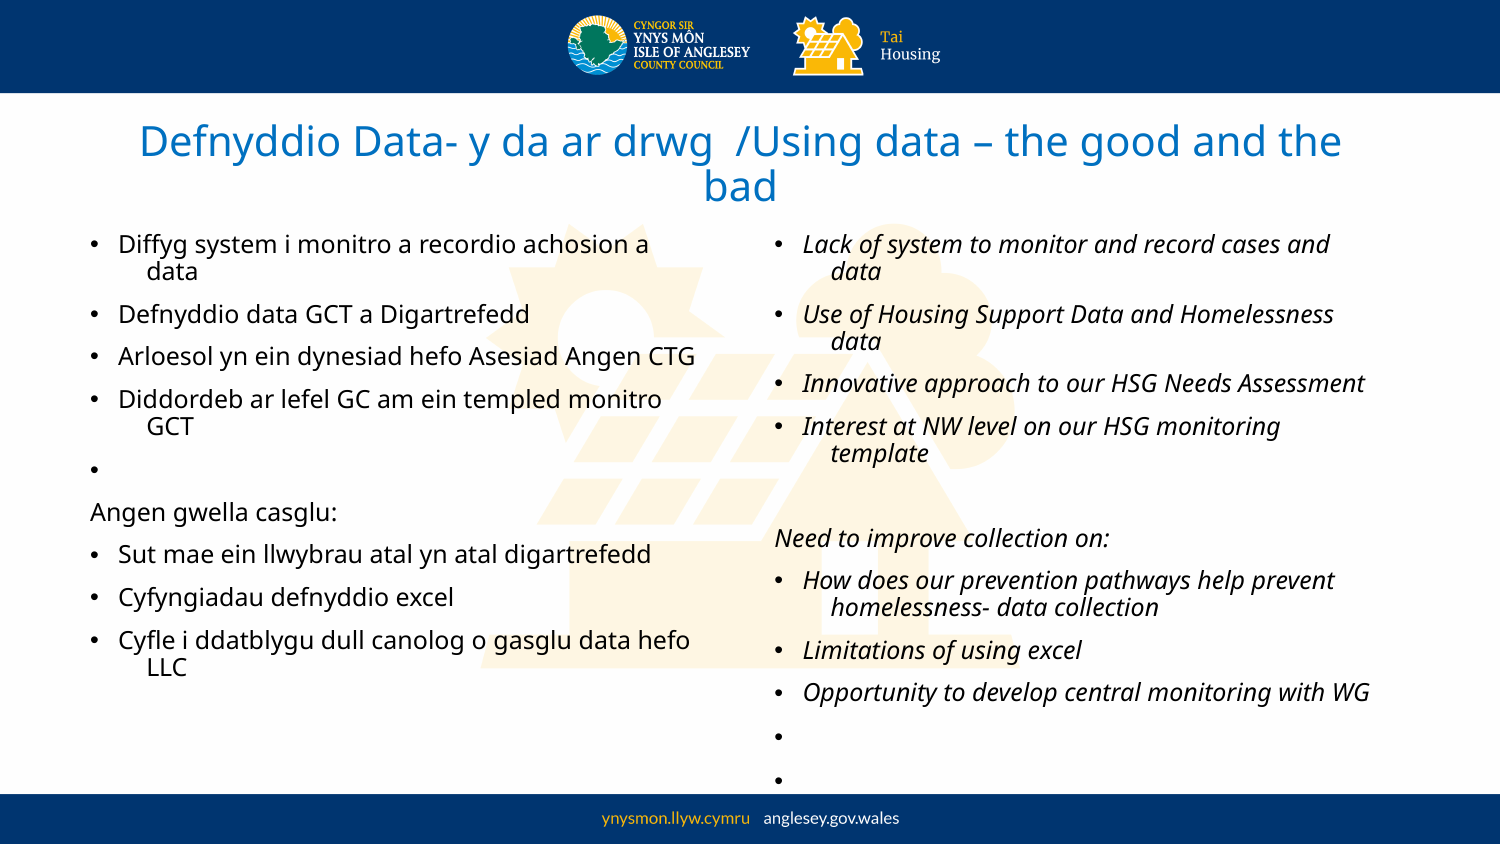

# Defnyddio Data- y da ar drwg /Using data – the good and the bad
Diffyg system i monitro a recordio achosion a data
Defnyddio data GCT a Digartrefedd
Arloesol yn ein dynesiad hefo Asesiad Angen CTG
Diddordeb ar lefel GC am ein templed monitro GCT
Angen gwella casglu:
Sut mae ein llwybrau atal yn atal digartrefedd
Cyfyngiadau defnyddio excel
Cyfle i ddatblygu dull canolog o gasglu data hefo LLC
Lack of system to monitor and record cases and data
Use of Housing Support Data and Homelessness data
Innovative approach to our HSG Needs Assessment
Interest at NW level on our HSG monitoring template
Need to improve collection on:
How does our prevention pathways help prevent homelessness- data collection
Limitations of using excel
Opportunity to develop central monitoring with WG